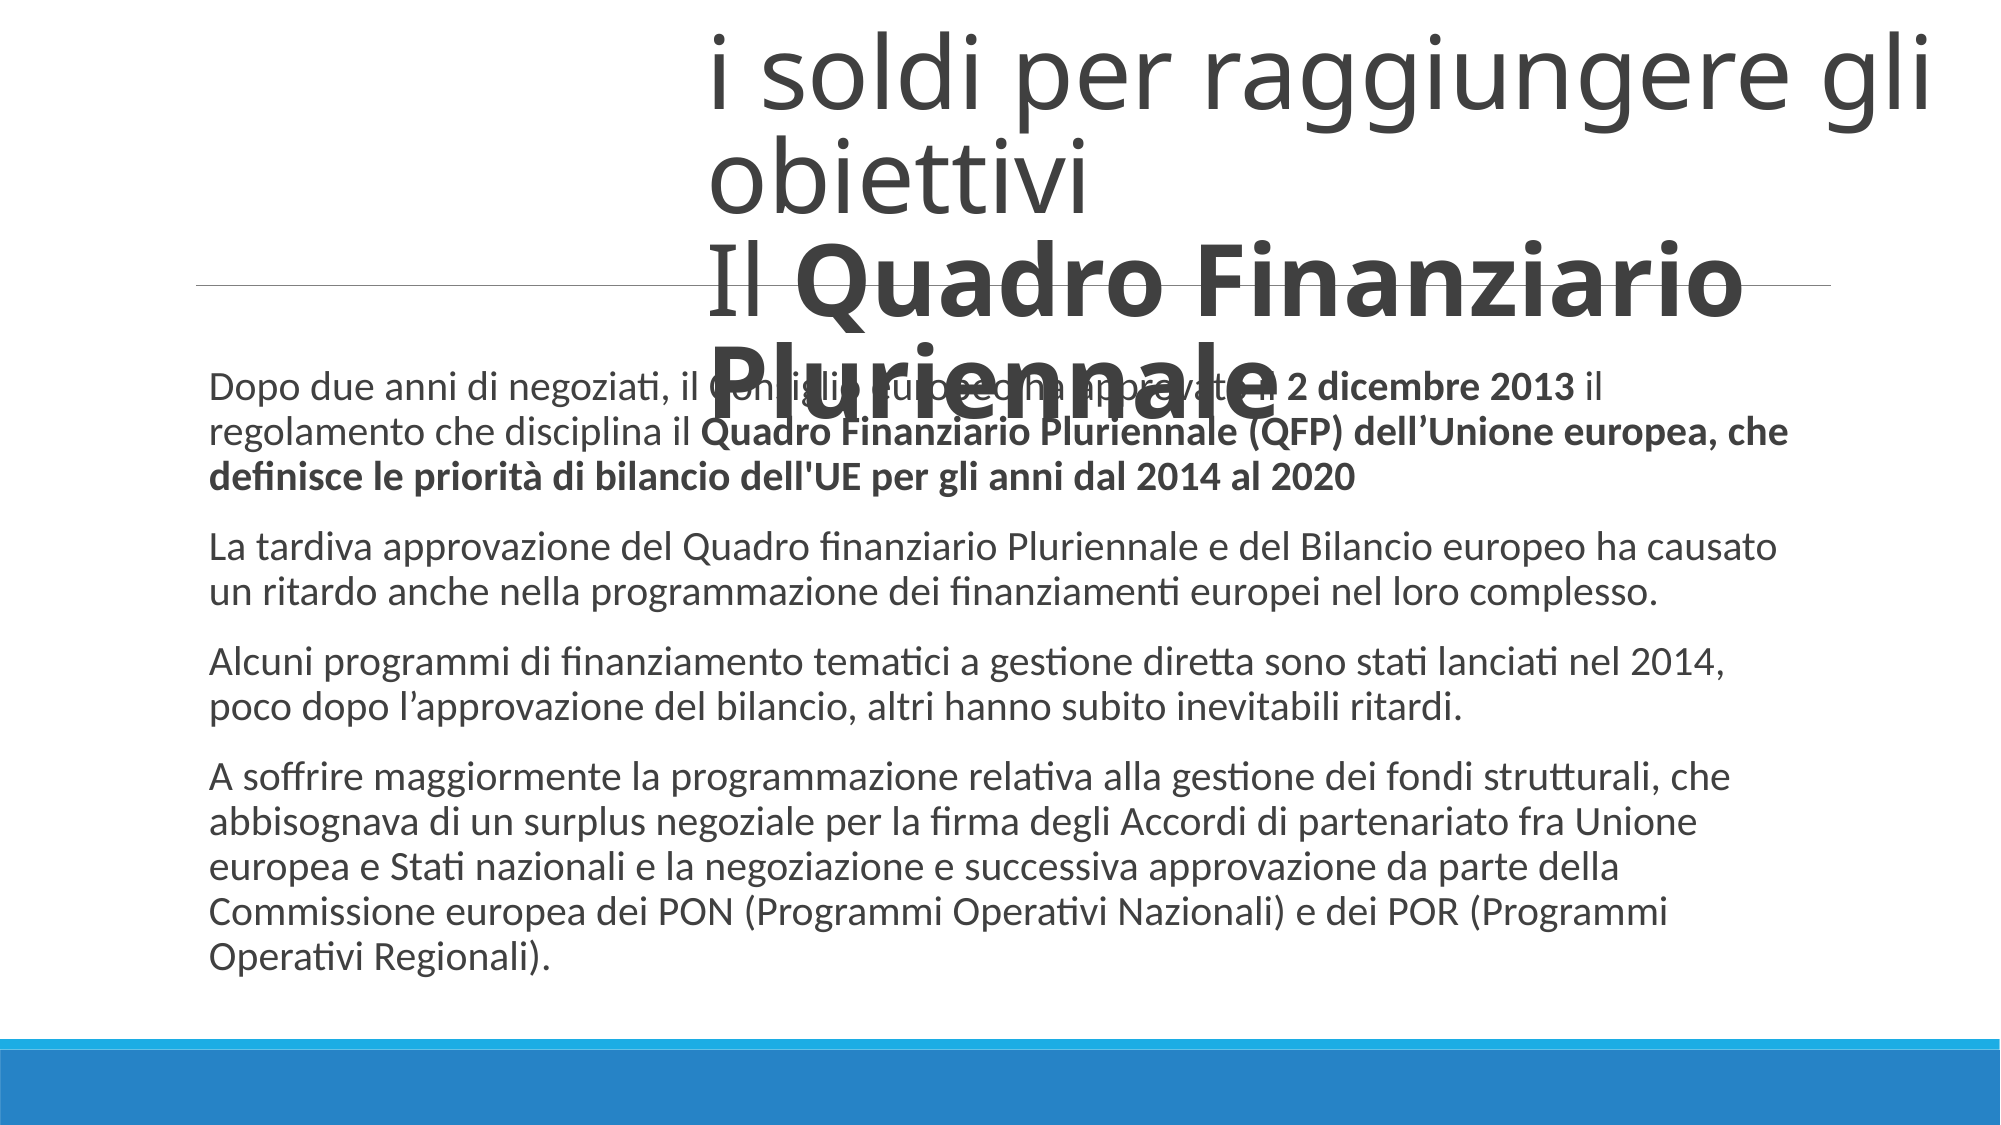

# i soldi per raggiungere gli obiettivi Il Quadro Finanziario Pluriennale
Dopo due anni di negoziati, il Consiglio europeo ha approvato il 2 dicembre 2013 il regolamento che disciplina il Quadro Finanziario Pluriennale (QFP) dell’Unione europea, che definisce le priorità di bilancio dell'UE per gli anni dal 2014 al 2020
La tardiva approvazione del Quadro finanziario Pluriennale e del Bilancio europeo ha causato un ritardo anche nella programmazione dei finanziamenti europei nel loro complesso.
Alcuni programmi di finanziamento tematici a gestione diretta sono stati lanciati nel 2014, poco dopo l’approvazione del bilancio, altri hanno subito inevitabili ritardi.
A soffrire maggiormente la programmazione relativa alla gestione dei fondi strutturali, che abbisognava di un surplus negoziale per la firma degli Accordi di partenariato fra Unione europea e Stati nazionali e la negoziazione e successiva approvazione da parte della Commissione europea dei PON (Programmi Operativi Nazionali) e dei POR (Programmi Operativi Regionali).